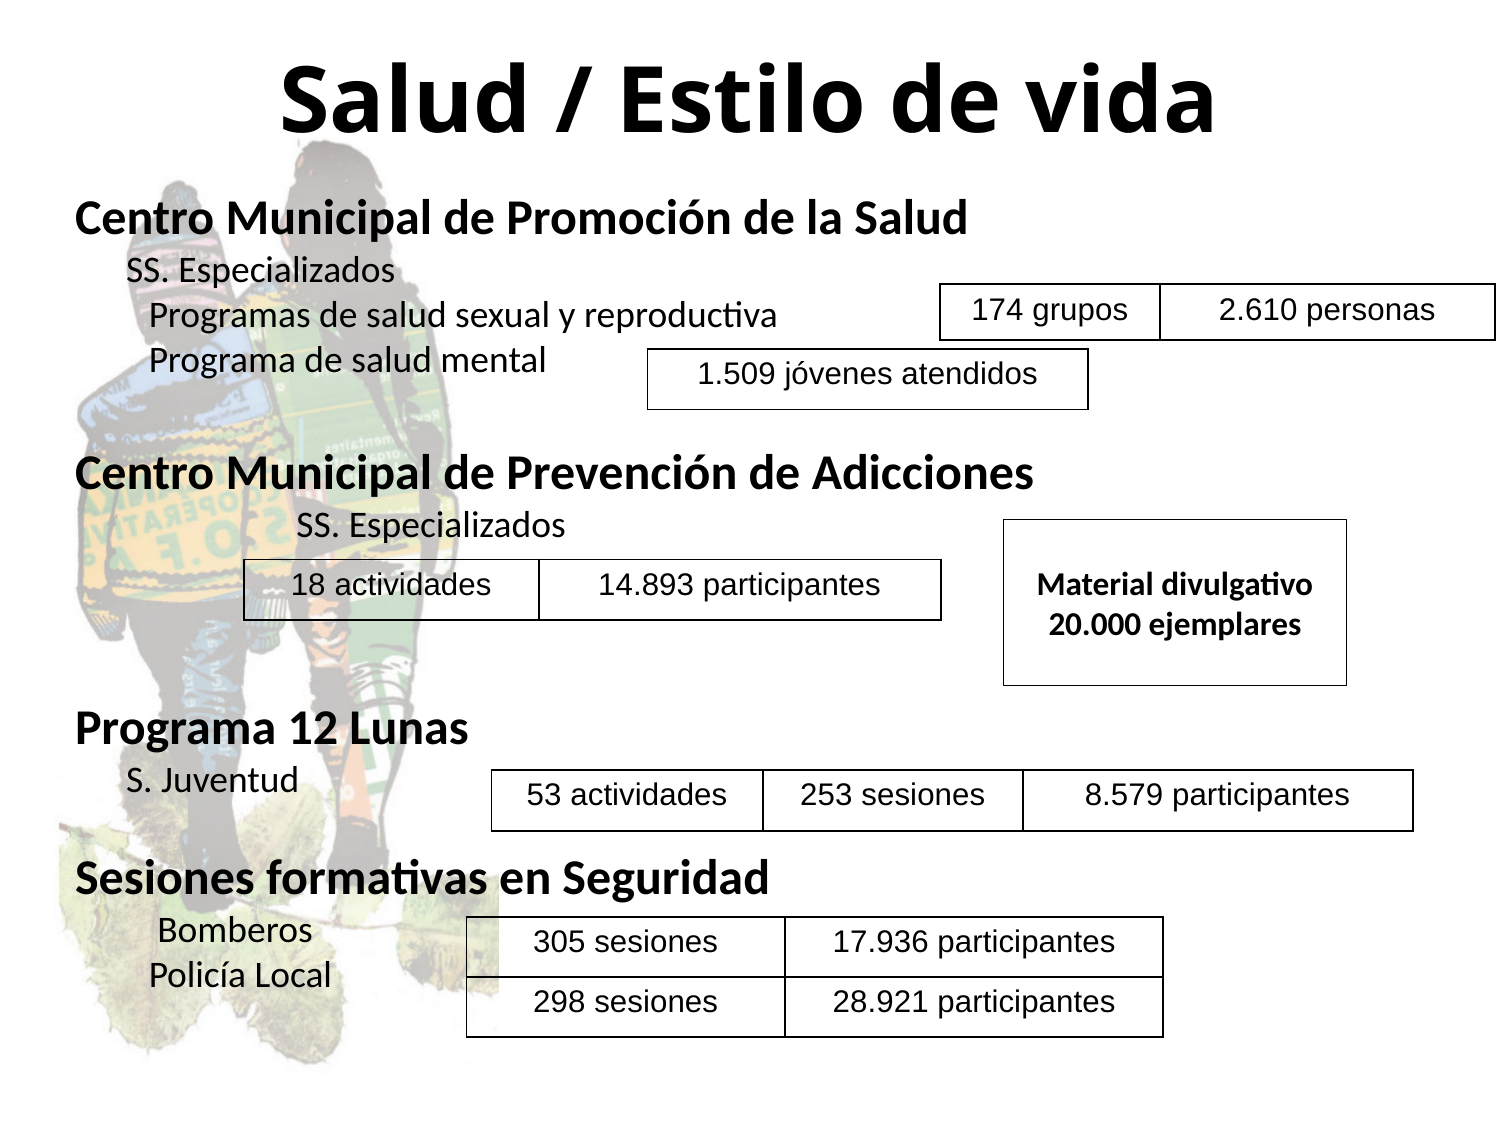

# Salud / Estilo de vida
Centro Municipal de Promoción de la Salud
 SS. Especializados
	Programas de salud sexual y reproductiva
	Programa de salud mental
Centro Municipal de Prevención de Adicciones
			SS. Especializados
Programa 12 Lunas
 S. Juventud
Sesiones formativas en Seguridad
	 Bomberos
	Policía Local
| 174 grupos | 2.610 personas |
| --- | --- |
| 1.509 jóvenes atendidos |
| --- |
Material divulgativo
20.000 ejemplares
| 18 actividades | 14.893 participantes |
| --- | --- |
| 53 actividades | 253 sesiones | 8.579 participantes |
| --- | --- | --- |
| 305 sesiones | 17.936 participantes |
| --- | --- |
| 298 sesiones | 28.921 participantes |